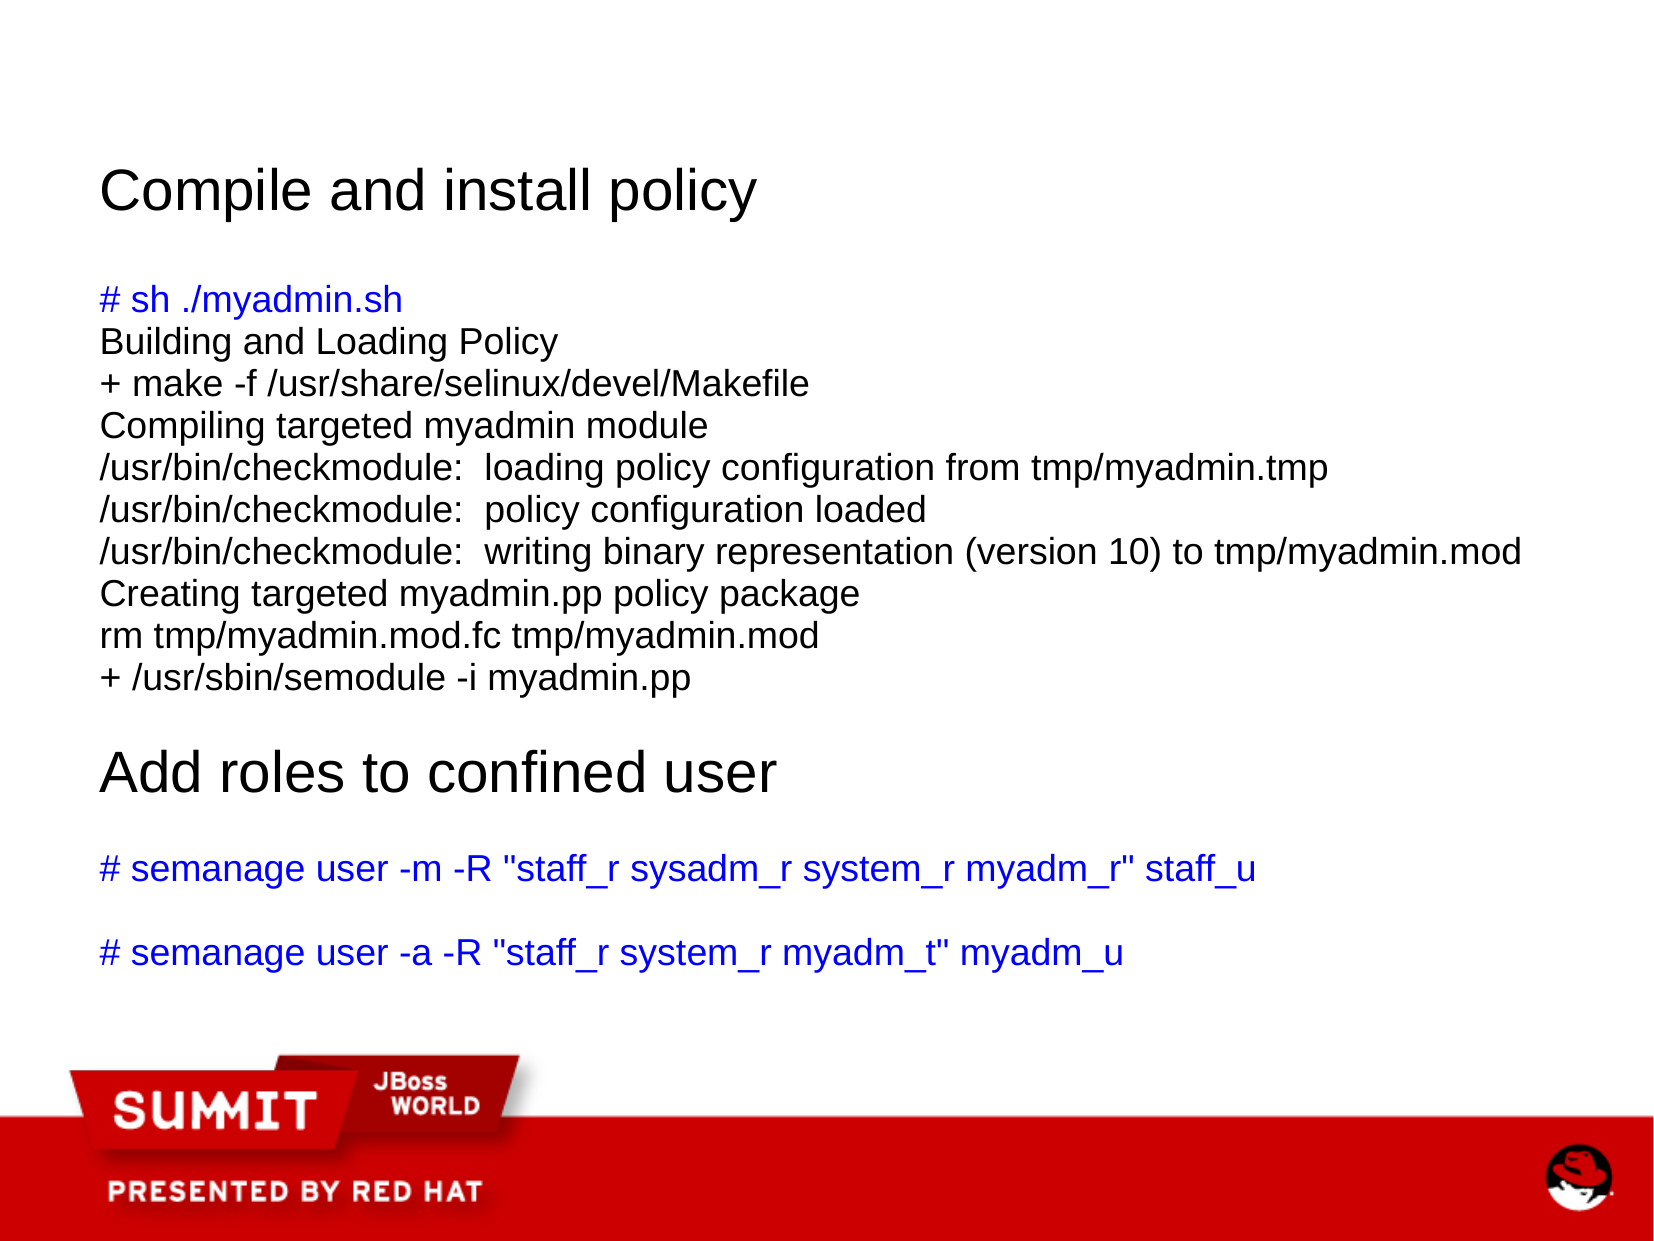

Compile and install policy
# sh ./myadmin.sh
Building and Loading Policy
+ make -f /usr/share/selinux/devel/Makefile
Compiling targeted myadmin module
/usr/bin/checkmodule: loading policy configuration from tmp/myadmin.tmp
/usr/bin/checkmodule: policy configuration loaded
/usr/bin/checkmodule: writing binary representation (version 10) to tmp/myadmin.mod
Creating targeted myadmin.pp policy package
rm tmp/myadmin.mod.fc tmp/myadmin.mod
+ /usr/sbin/semodule -i myadmin.pp
Add roles to confined user
# semanage user -m -R "staff_r sysadm_r system_r myadm_r" staff_u
# semanage user -a -R "staff_r system_r myadm_t" myadm_u